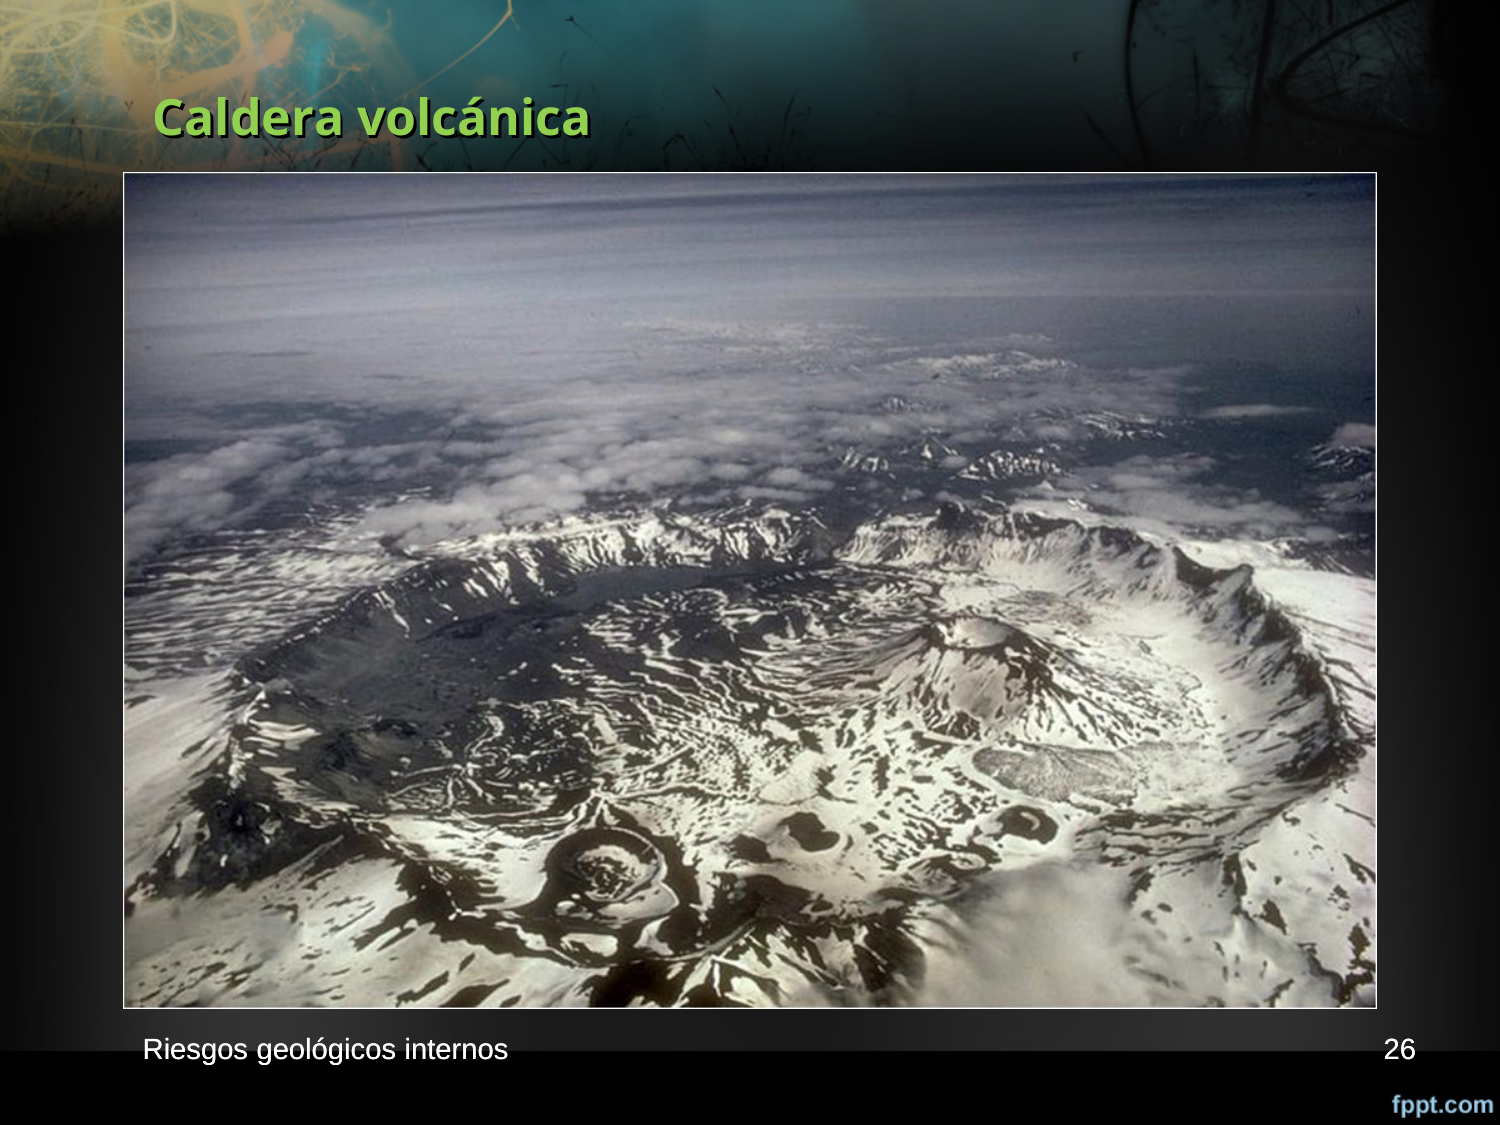

Caldera volcánica
Riesgos geológicos internos
Riesgos geológicos internos